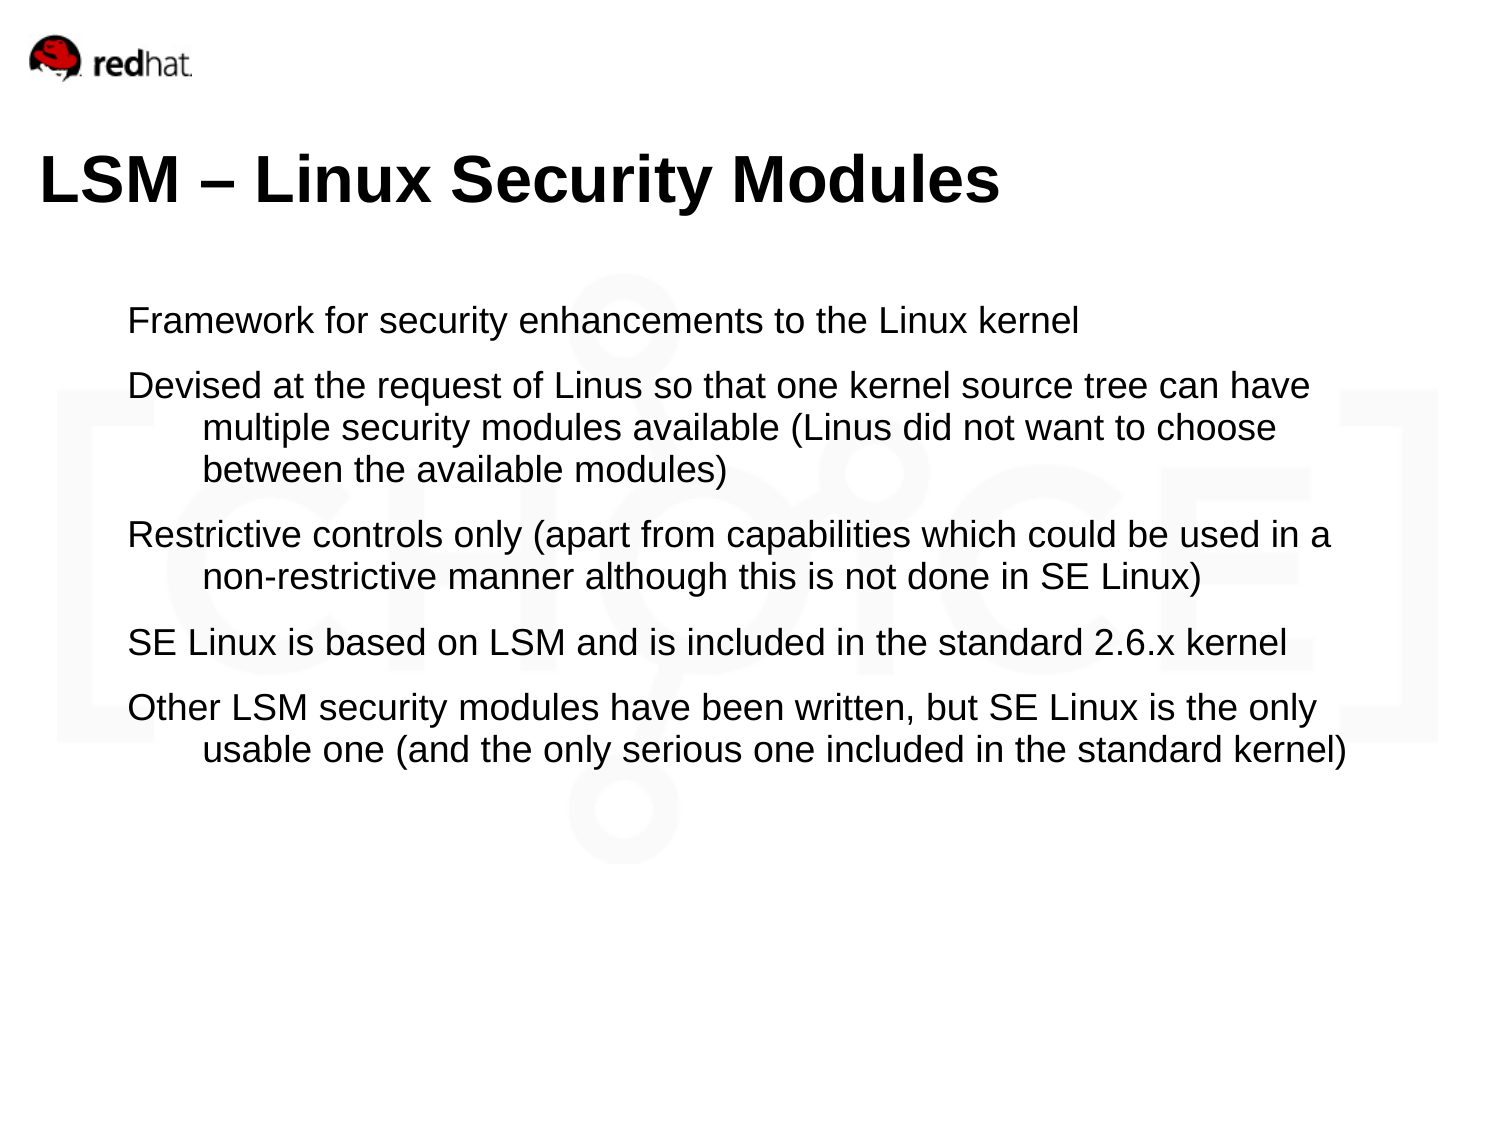

# LSM – Linux Security Modules
Framework for security enhancements to the Linux kernel
Devised at the request of Linus so that one kernel source tree can have multiple security modules available (Linus did not want to choose between the available modules)
Restrictive controls only (apart from capabilities which could be used in a non-restrictive manner although this is not done in SE Linux)
SE Linux is based on LSM and is included in the standard 2.6.x kernel
Other LSM security modules have been written, but SE Linux is the only usable one (and the only serious one included in the standard kernel)